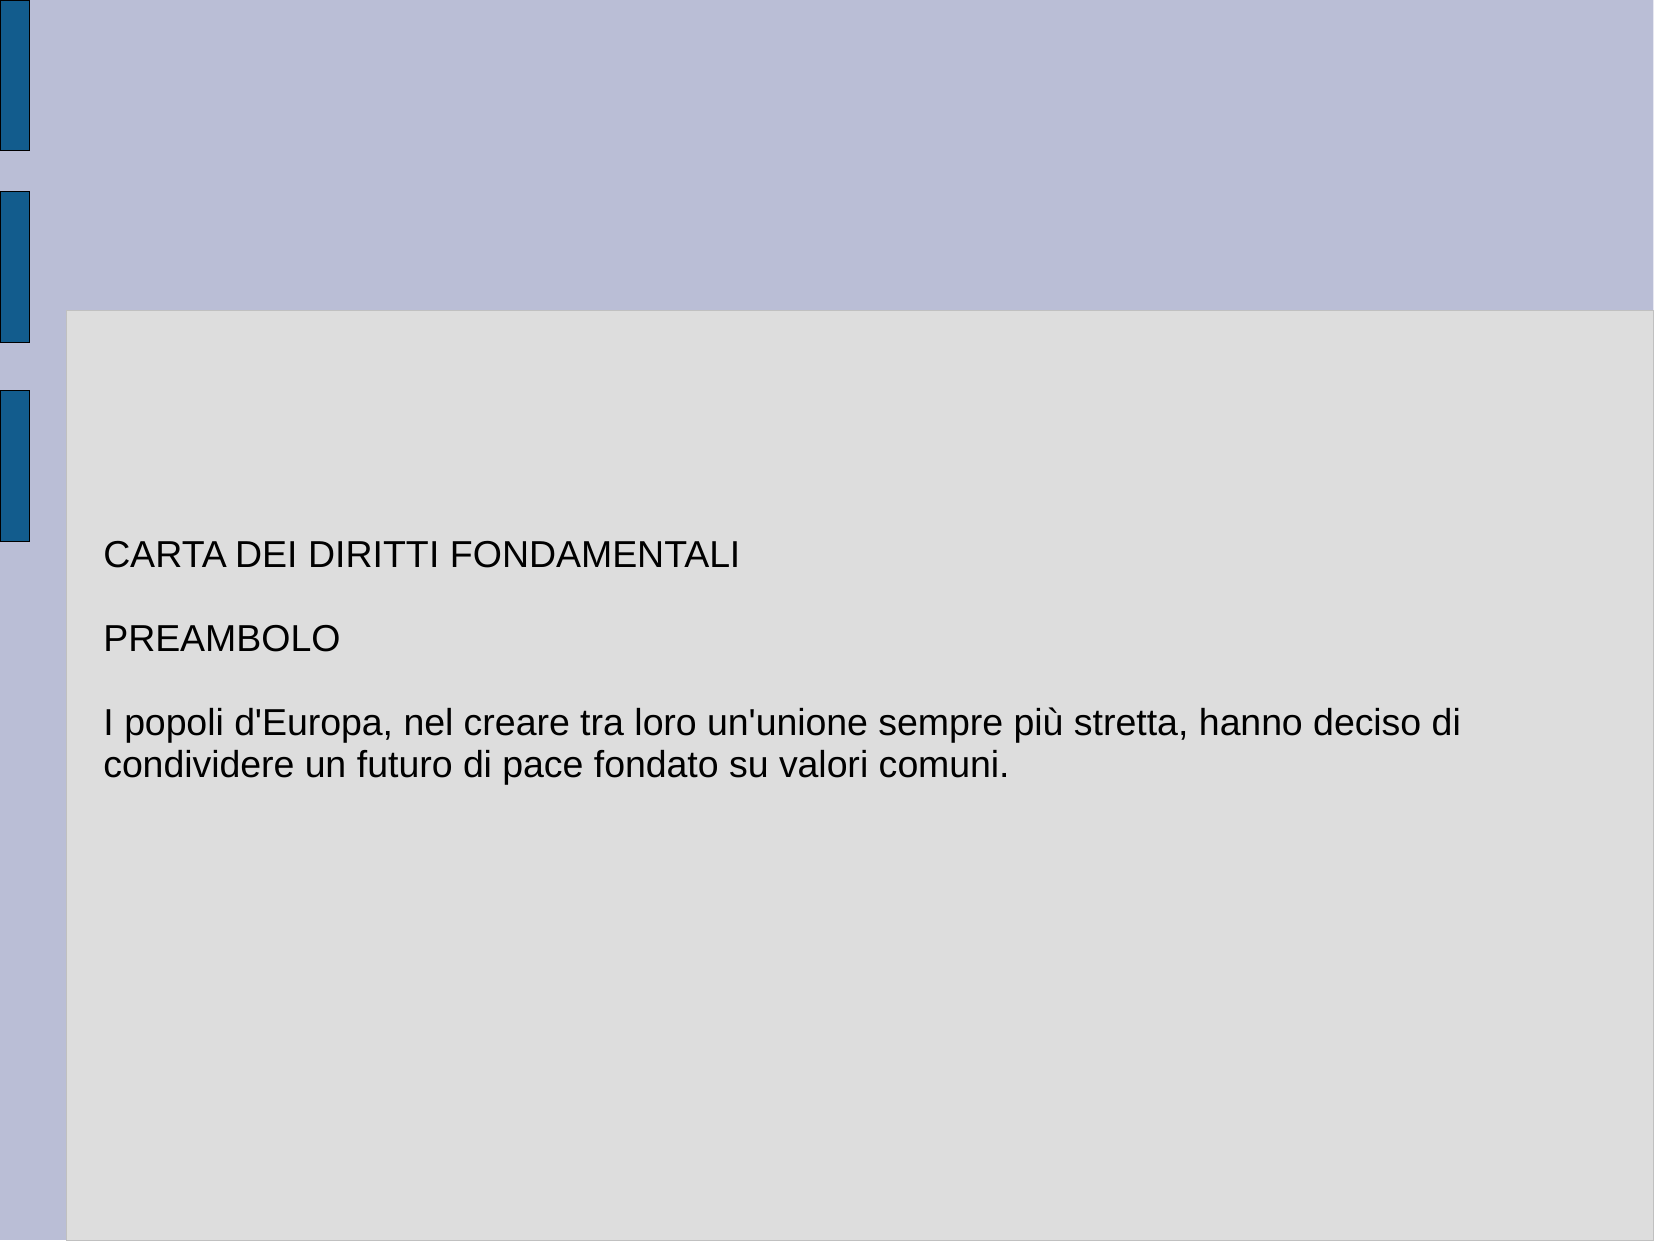

CARTA DEI DIRITTI FONDAMENTALI
PREAMBOLO
I popoli d'Europa, nel creare tra loro un'unione sempre più stretta, hanno deciso di condividere un futuro di pace fondato su valori comuni.